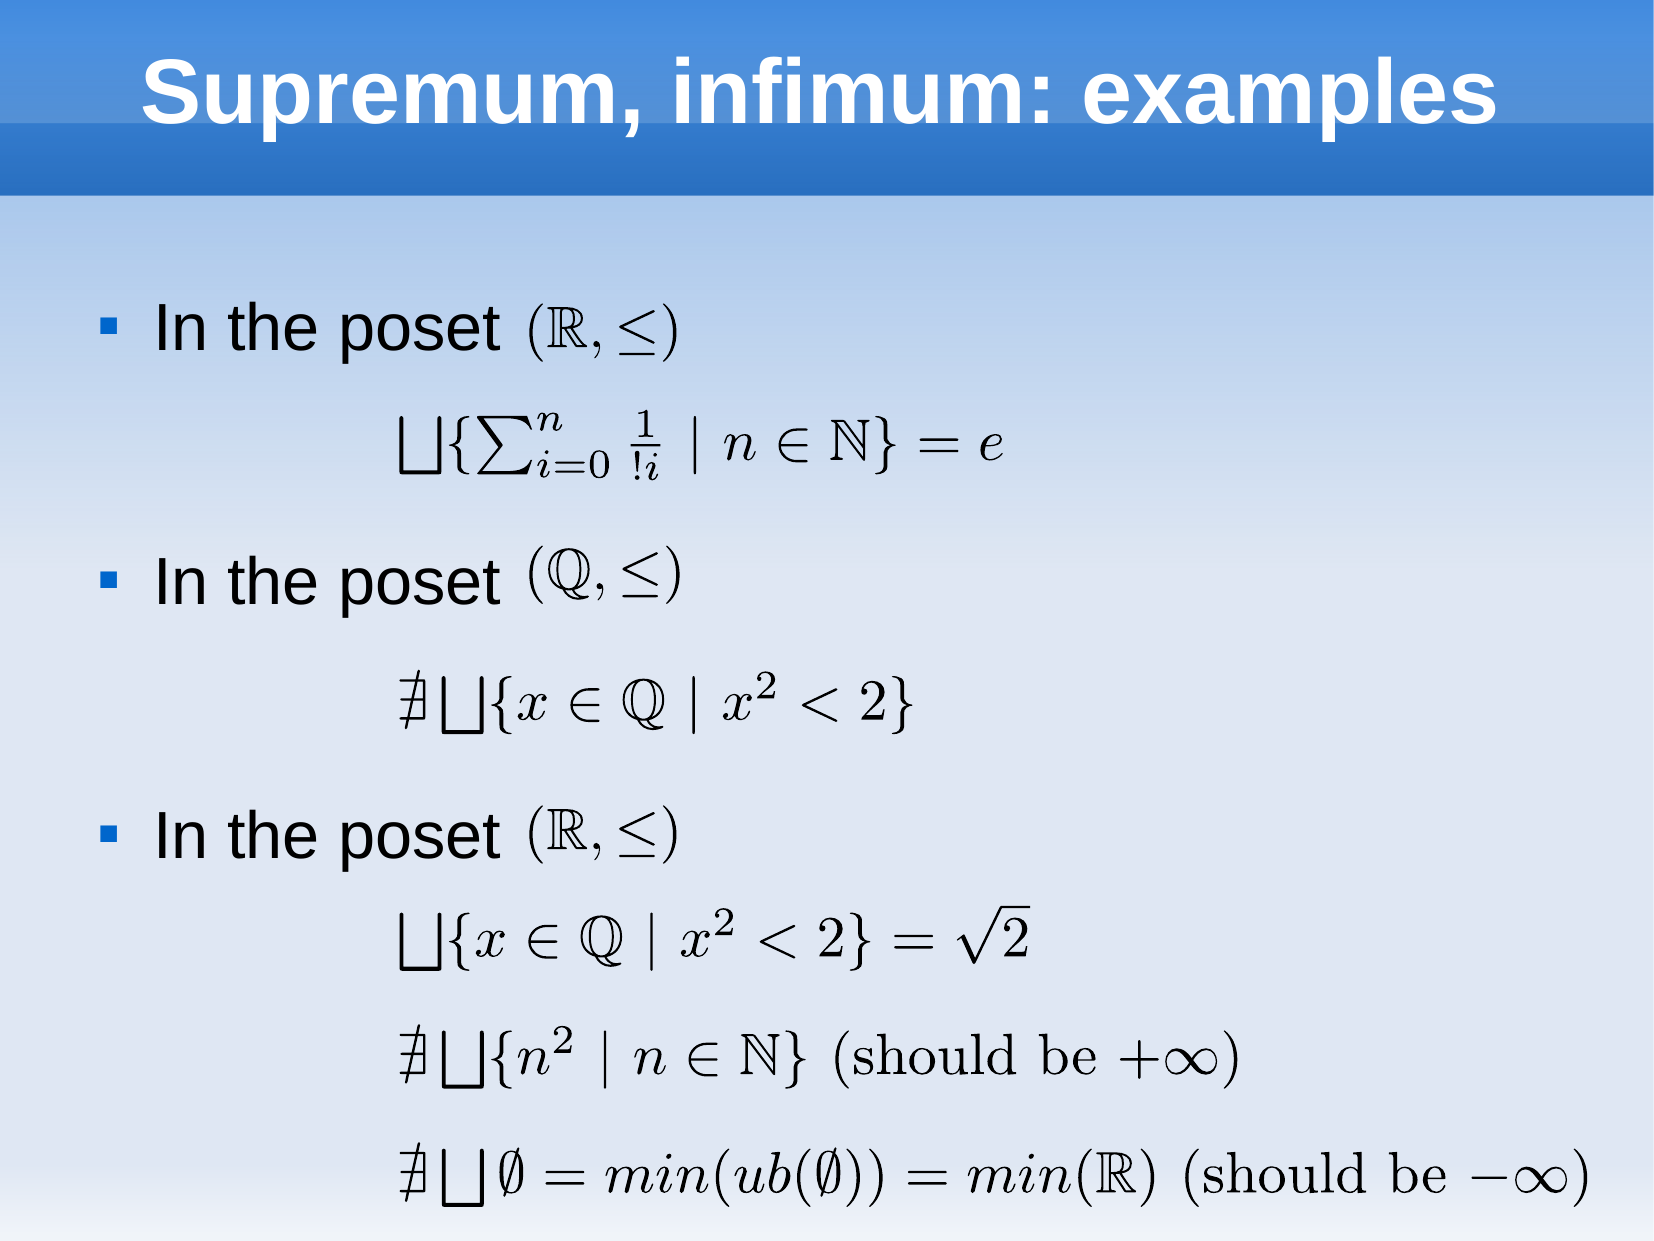

# Supremum, infimum: examples
In the poset
In the poset
In the poset